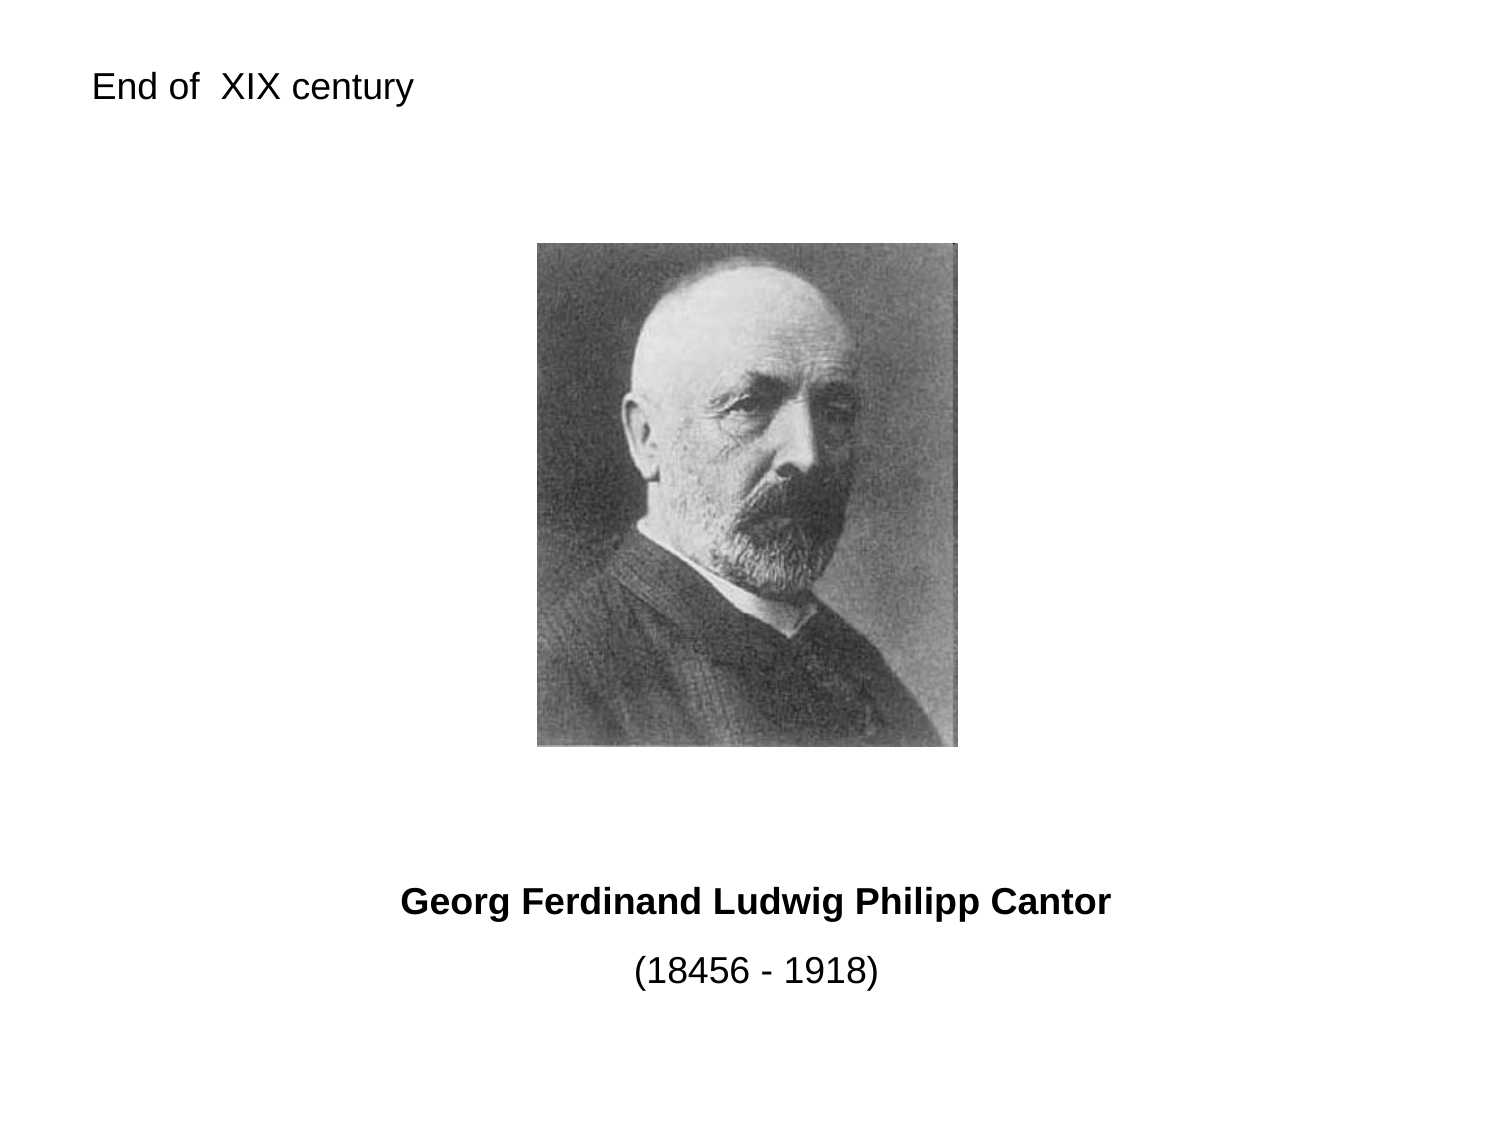

End of XIX century
Georg Ferdinand Ludwig Philipp Cantor
(18456 - 1918)